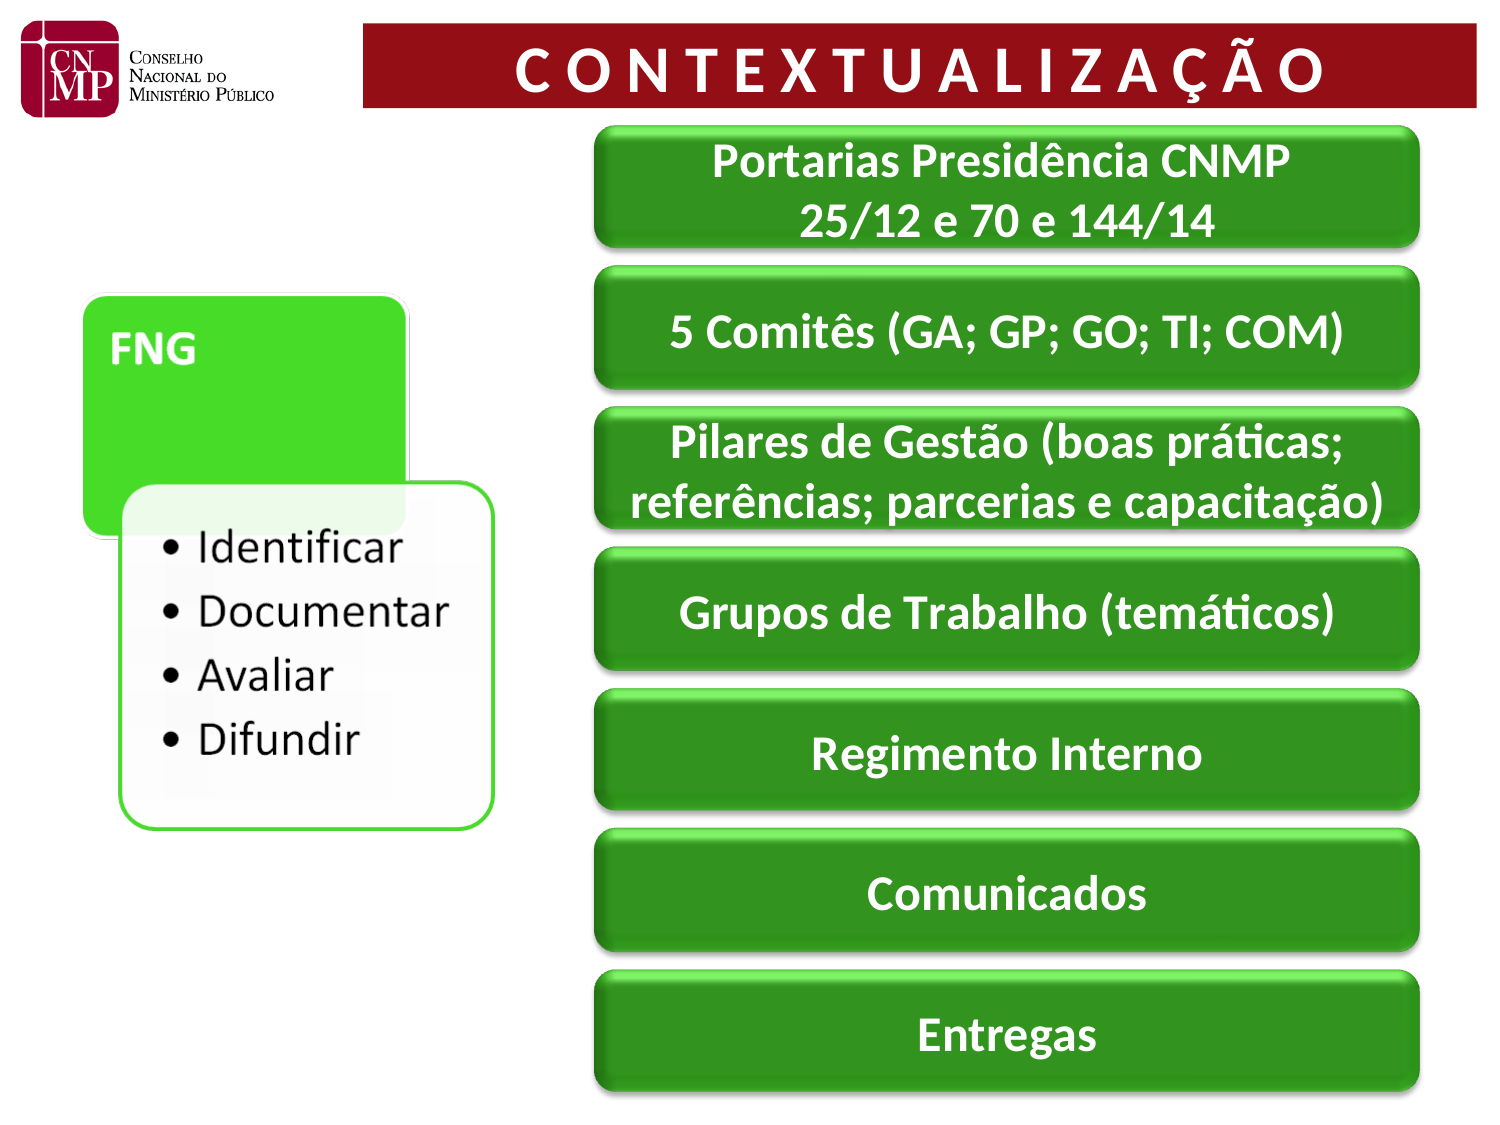

C O N T E X T U A L I Z A Ç Ã O
Portarias Presidência CNMP
25/12 e 70 e 144/14
5 Comitês (GA; GP; GO; TI; COM)
Pilares de Gestão (boas práticas; referências; parcerias e capacitação)
Grupos de Trabalho (temáticos)
Regimento Interno
Comunicados
Entregas